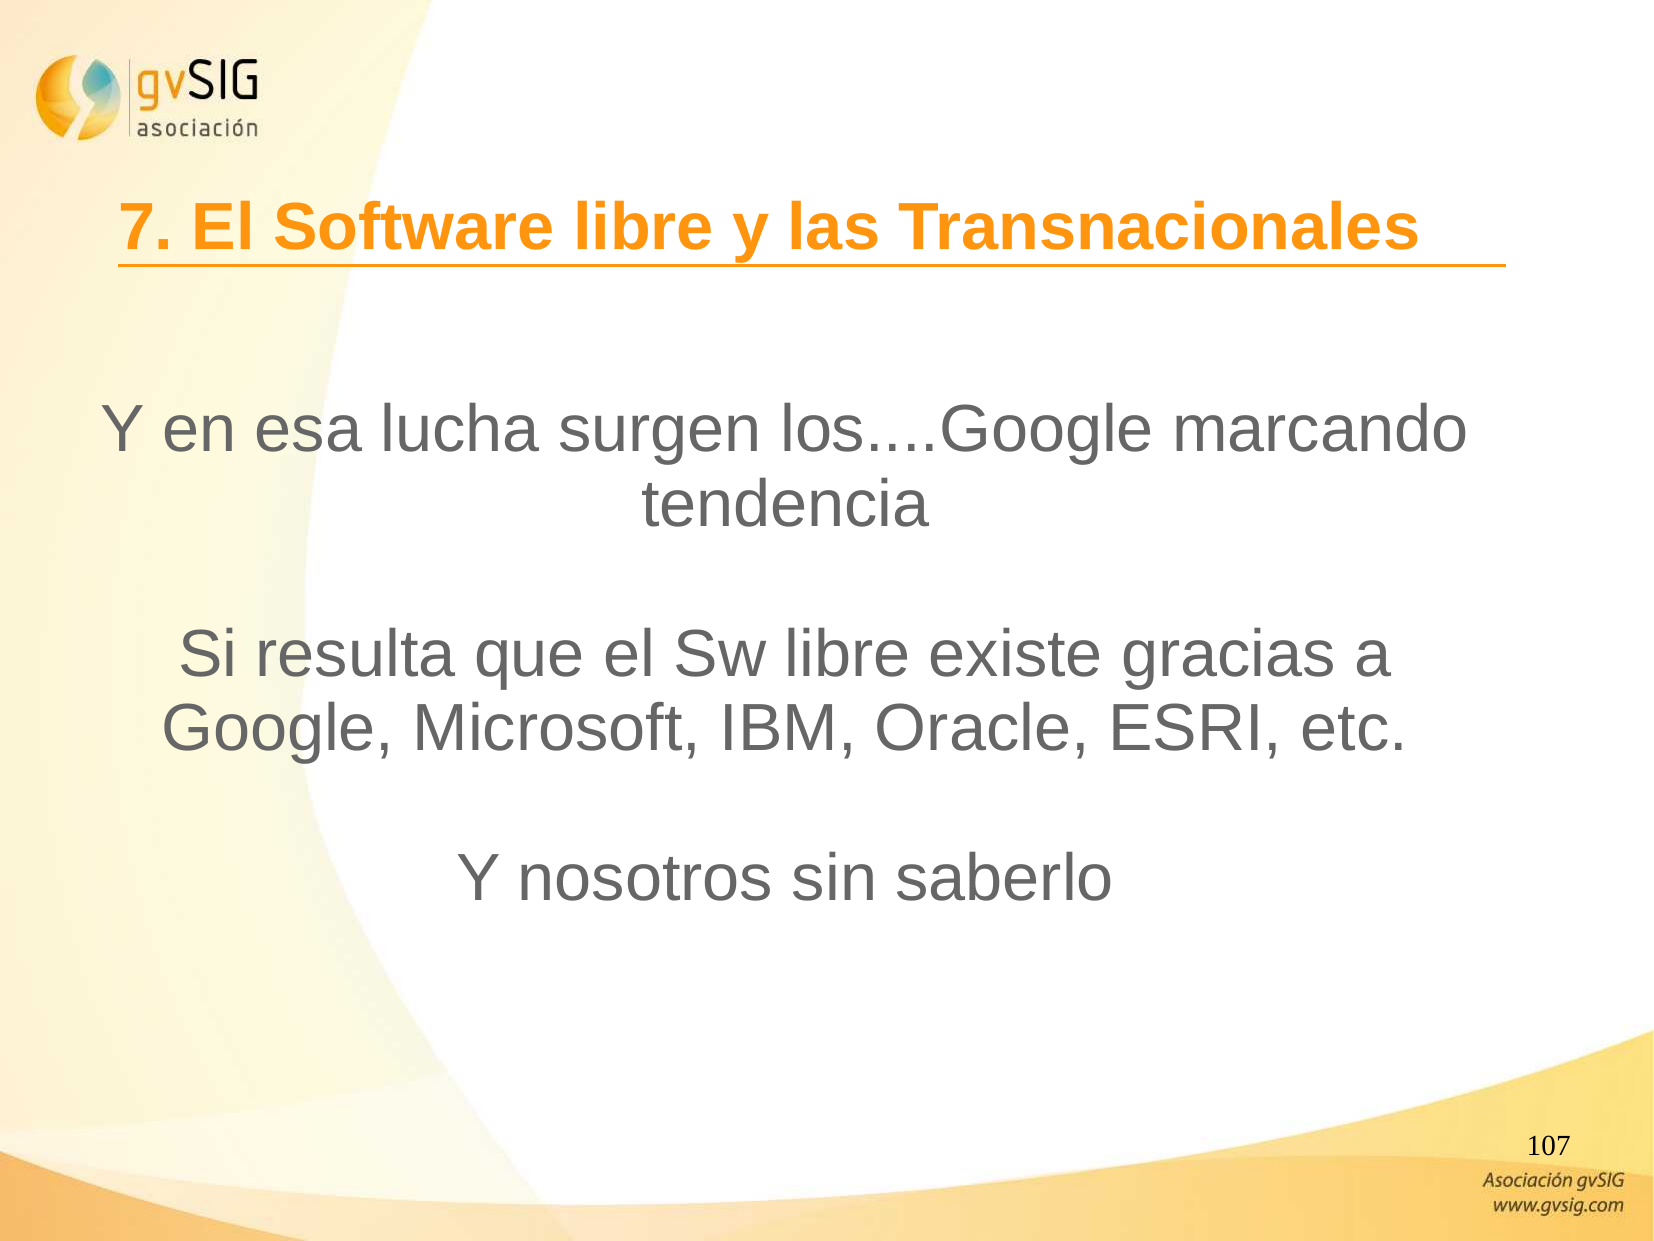

# 7. El Software libre y las Transnacionales
Y en esa lucha surgen los....Google marcando tendencia
Si resulta que el Sw libre existe gracias a Google, Microsoft, IBM, Oracle, ESRI, etc.
Y nosotros sin saberlo
107